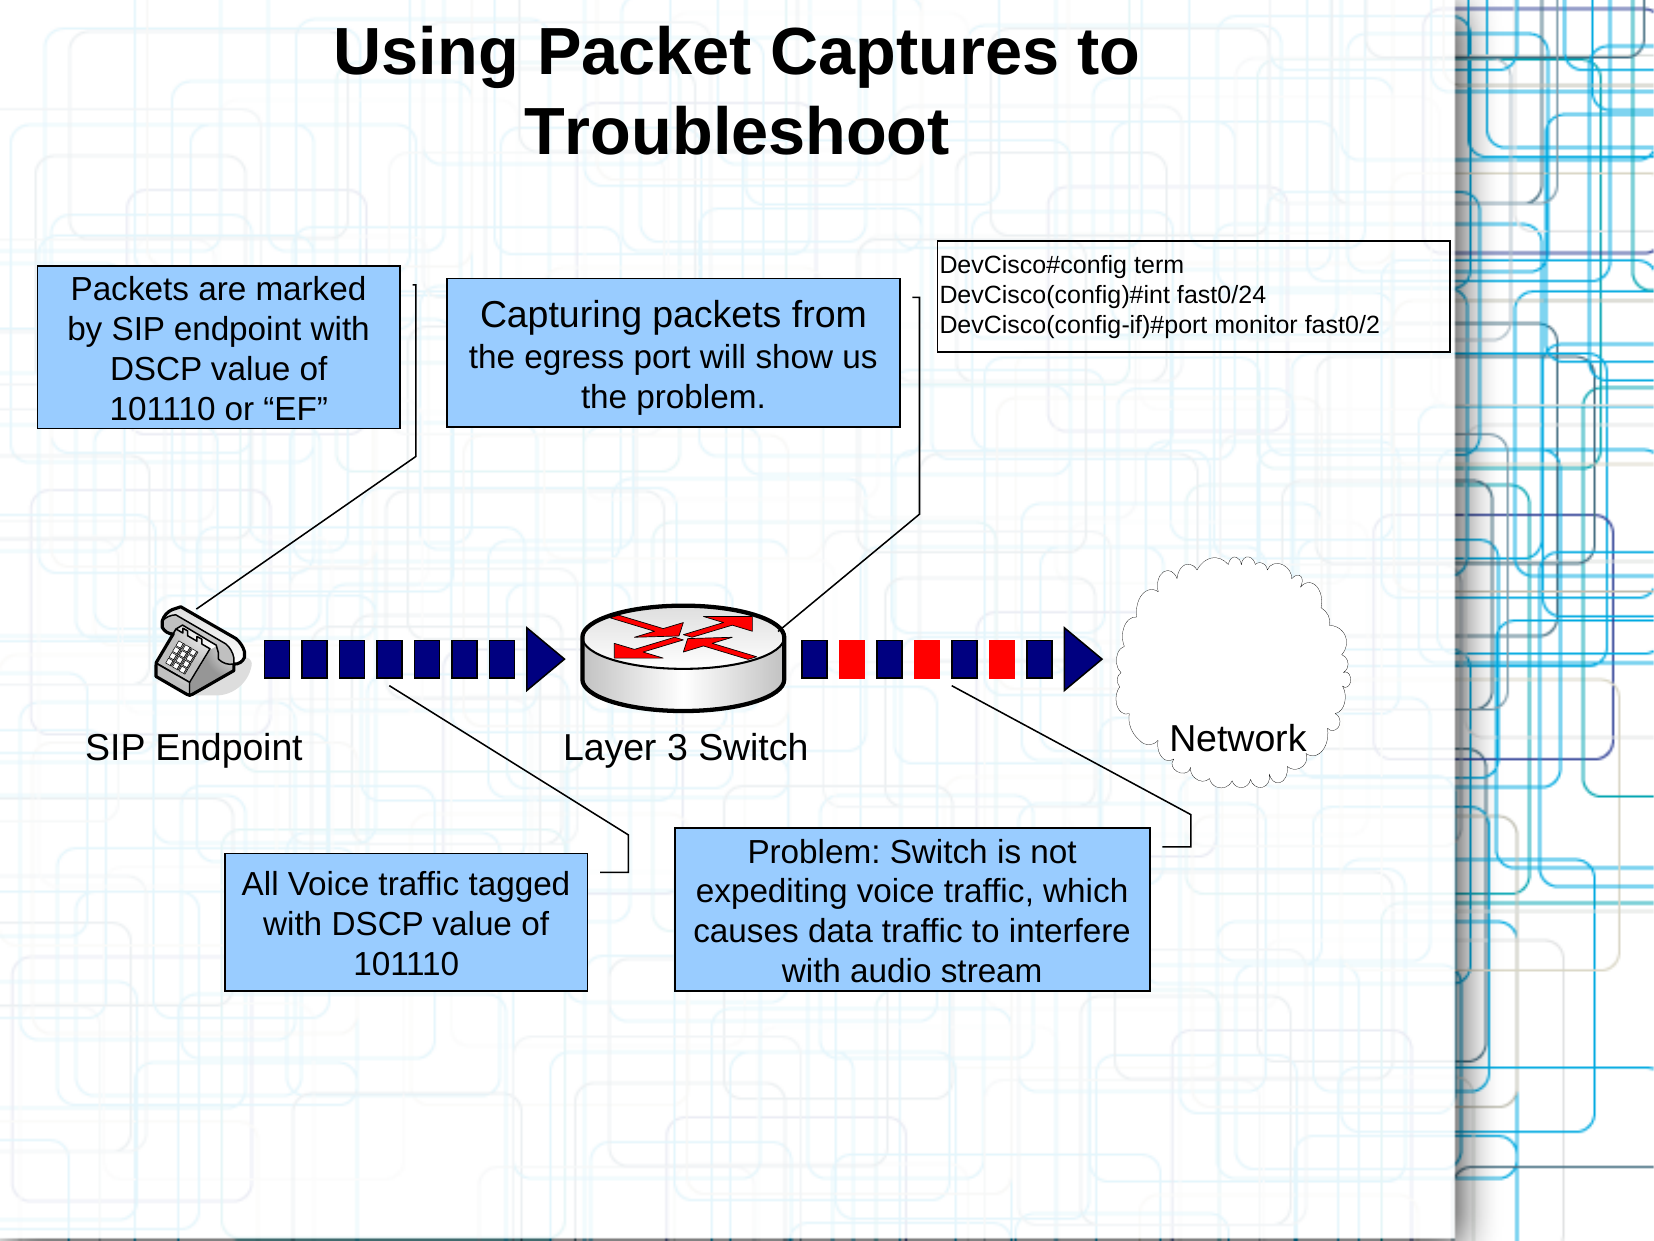

# Using Packet Captures to Troubleshoot
DevCisco#config term
DevCisco(config)#int fast0/24
DevCisco(config-if)#port monitor fast0/2
Packets are marked by SIP endpoint with DSCP value of 101110 or “EF”
Capturing packets from the egress port will show us the problem.
Network
SIP Endpoint
Layer 3 Switch
Problem: Switch is not expediting voice traffic, which causes data traffic to interfere with audio stream
All Voice traffic tagged with DSCP value of 101110